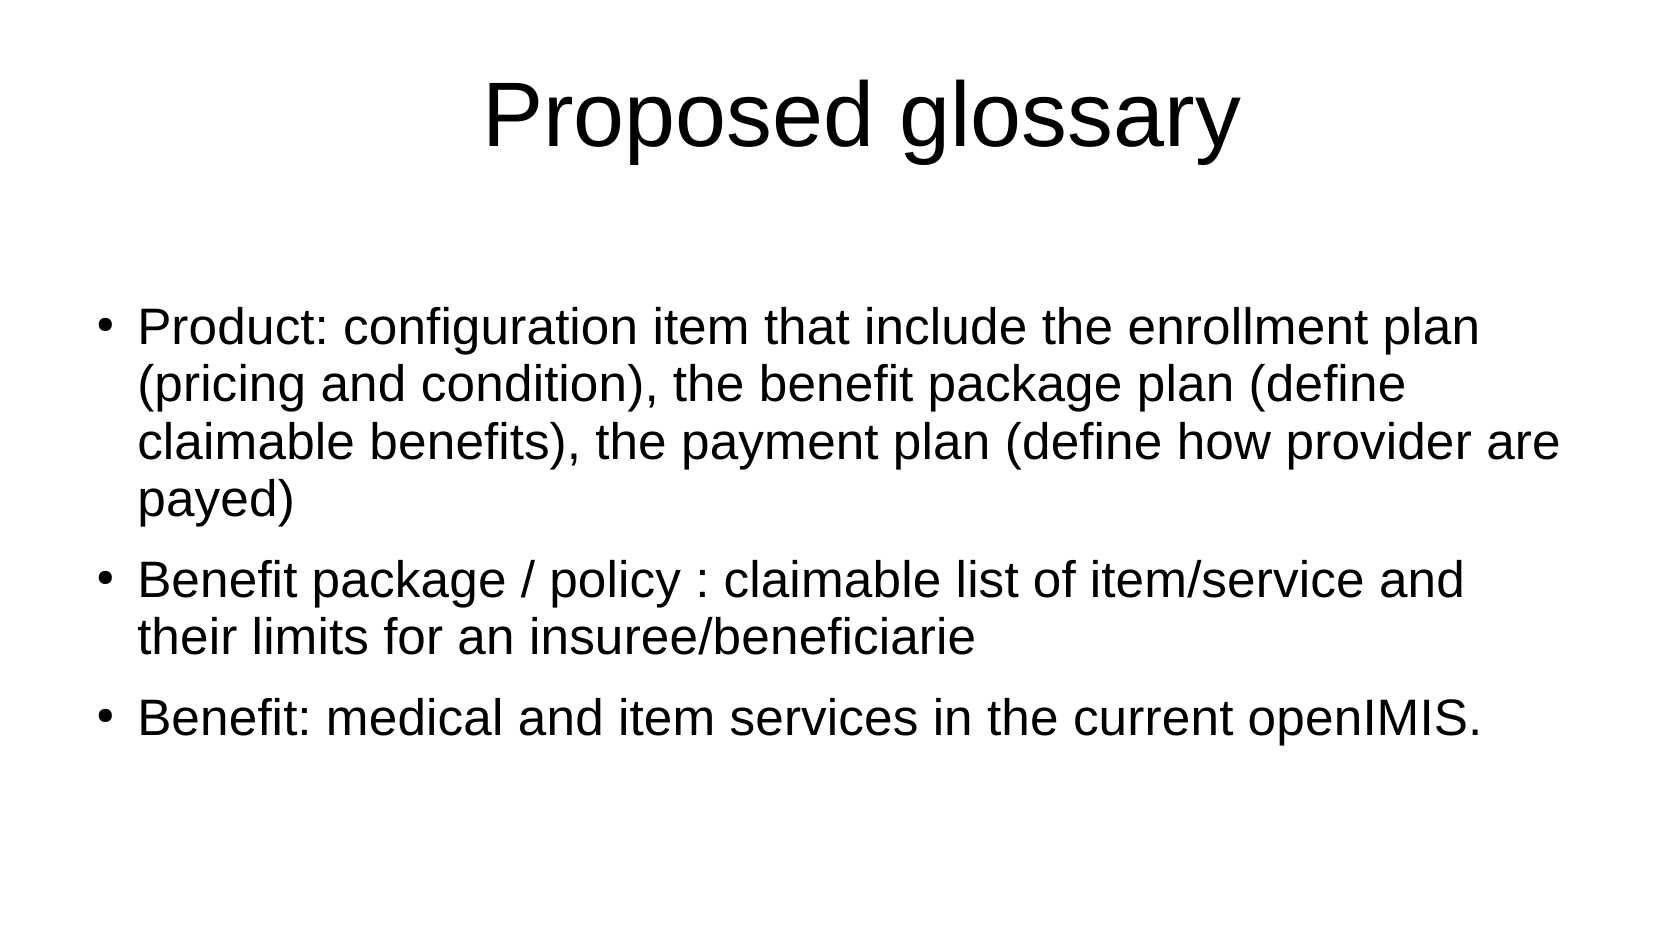

# Proposed glossary
Product: configuration item that include the enrollment plan (pricing and condition), the benefit package plan (define claimable benefits), the payment plan (define how provider are payed)
Benefit package / policy : claimable list of item/service and their limits for an insuree/beneficiarie
Benefit: medical and item services in the current openIMIS.